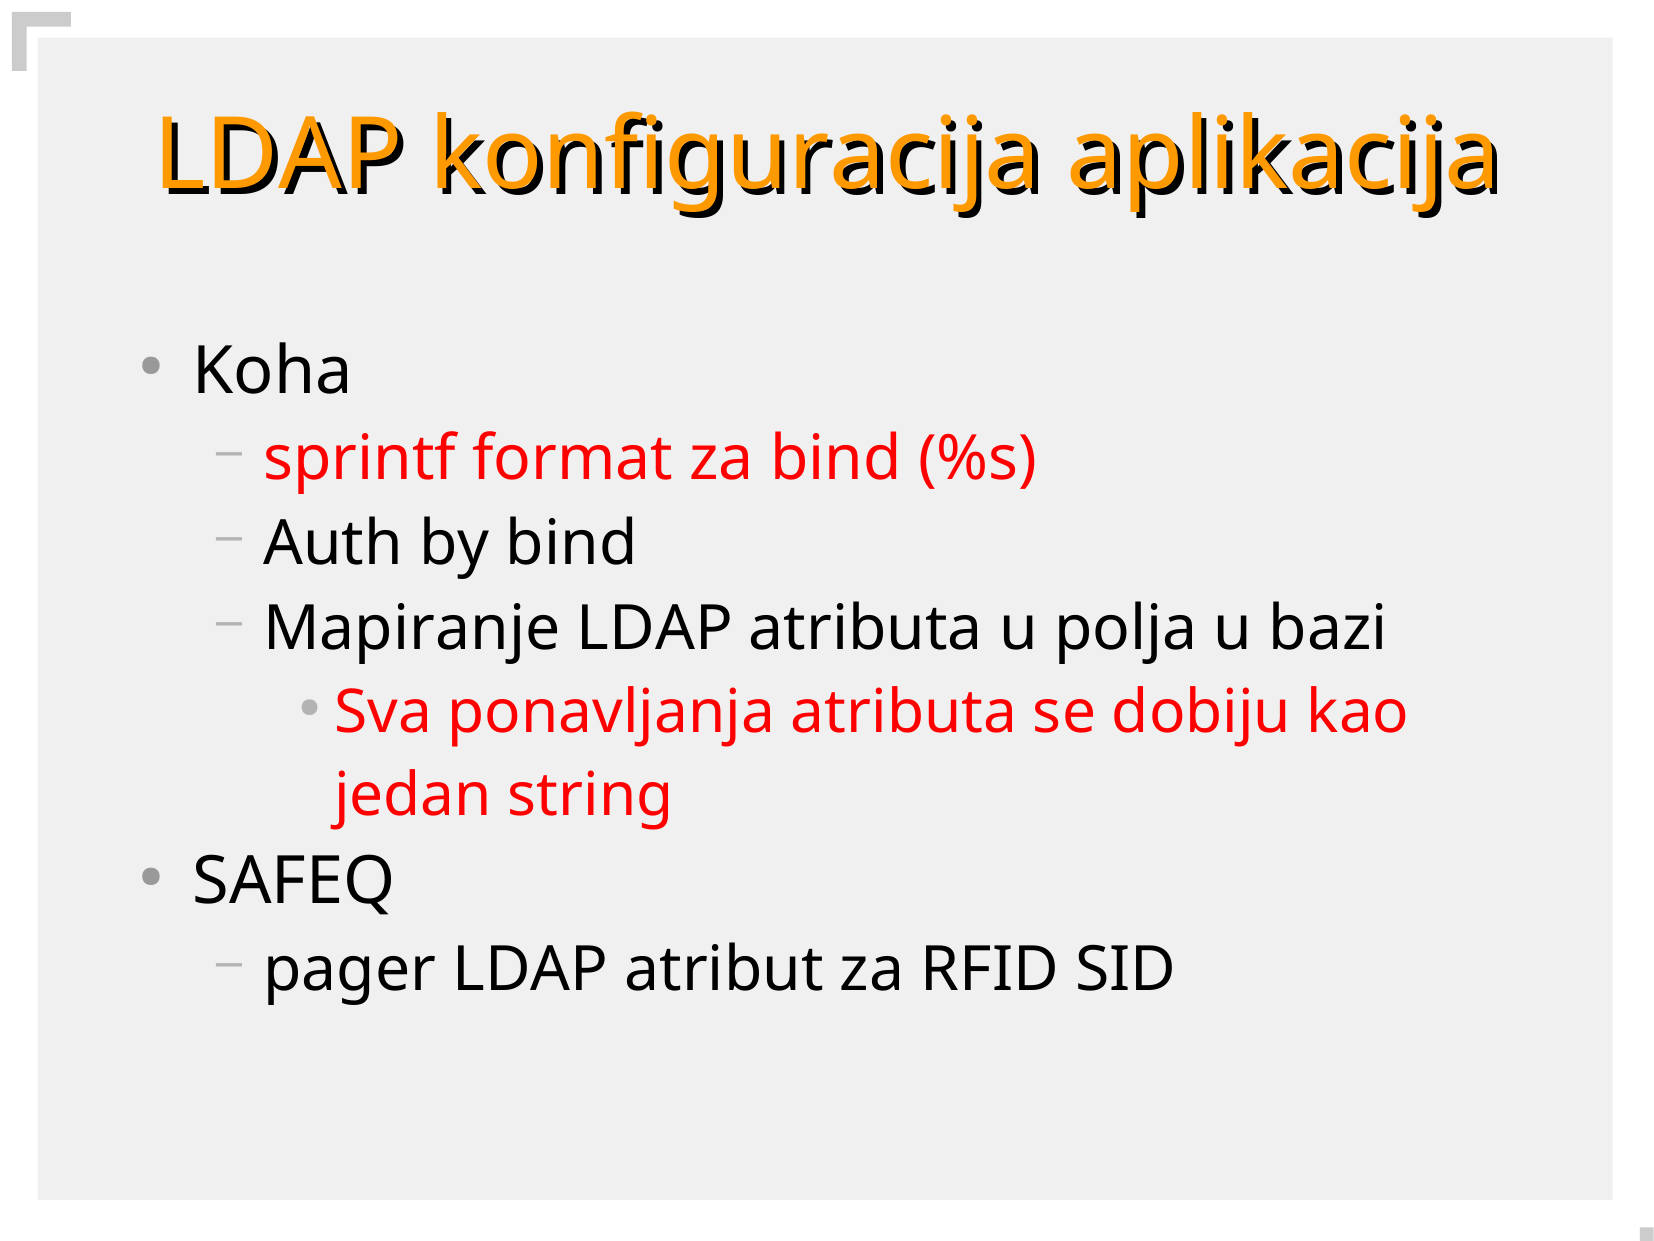

# LDAP konfiguracija aplikacija
Koha
sprintf format za bind (%s)
Auth by bind
Mapiranje LDAP atributa u polja u bazi
Sva ponavljanja atributa se dobiju kao jedan string
SAFEQ
pager LDAP atribut za RFID SID